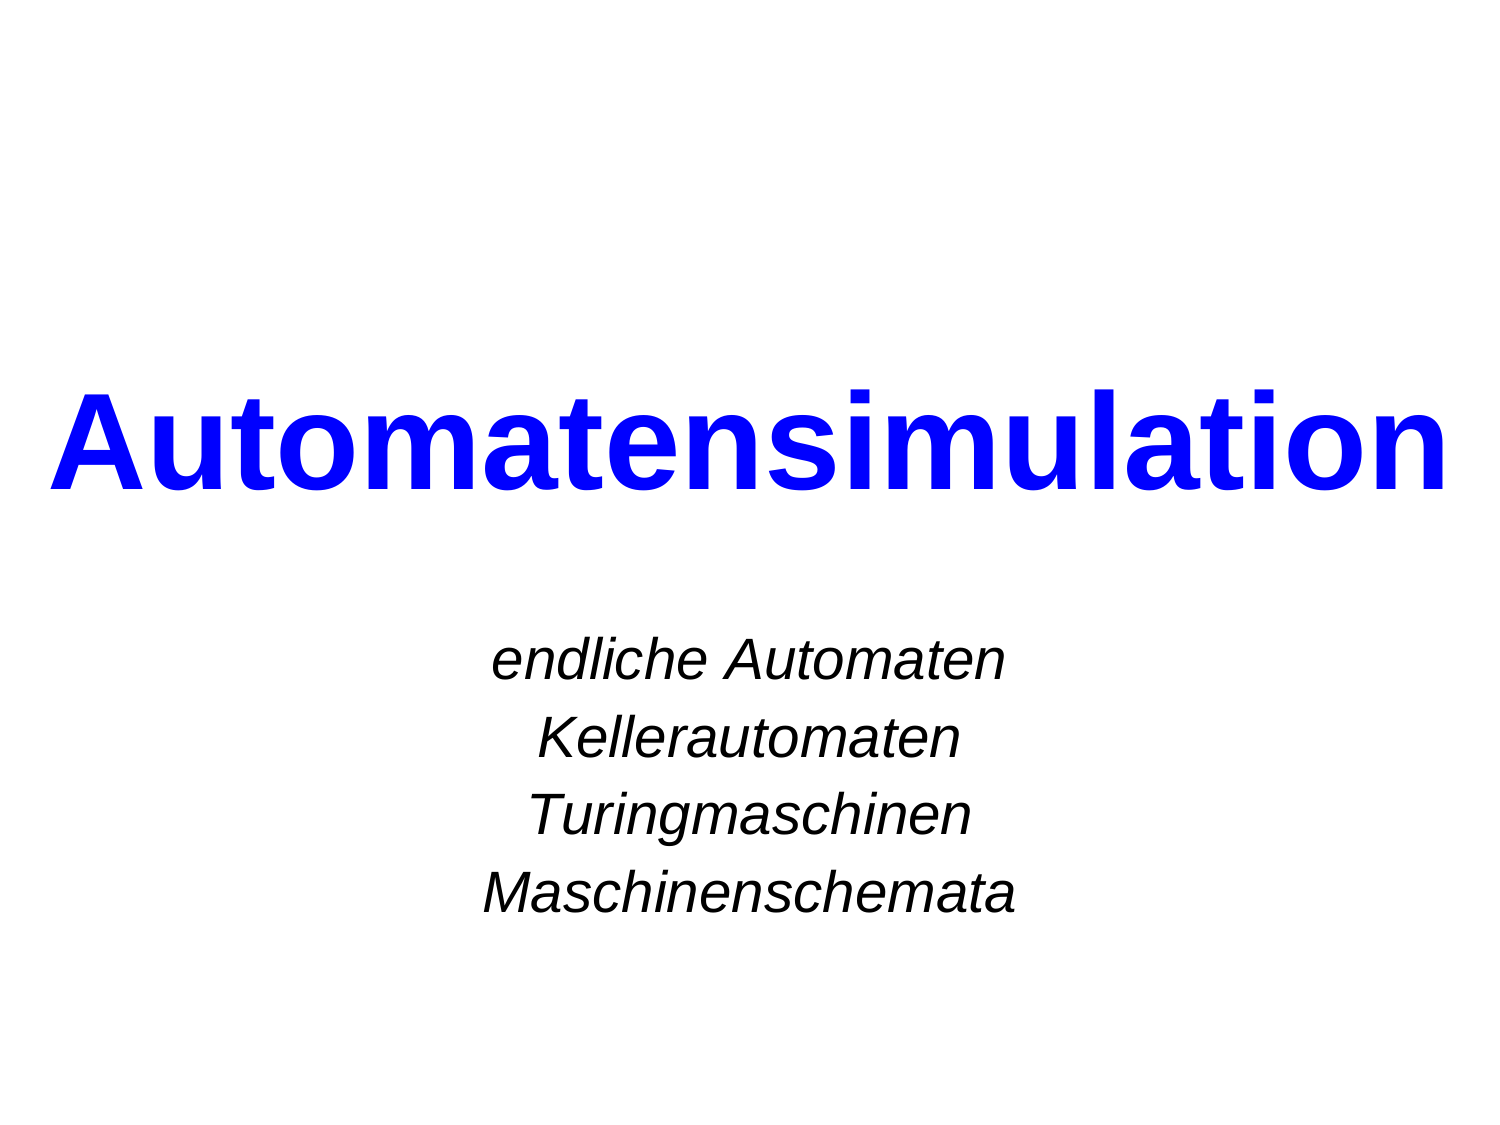

# Automatensimulation
endliche Automaten
Kellerautomaten
Turingmaschinen
Maschinenschemata